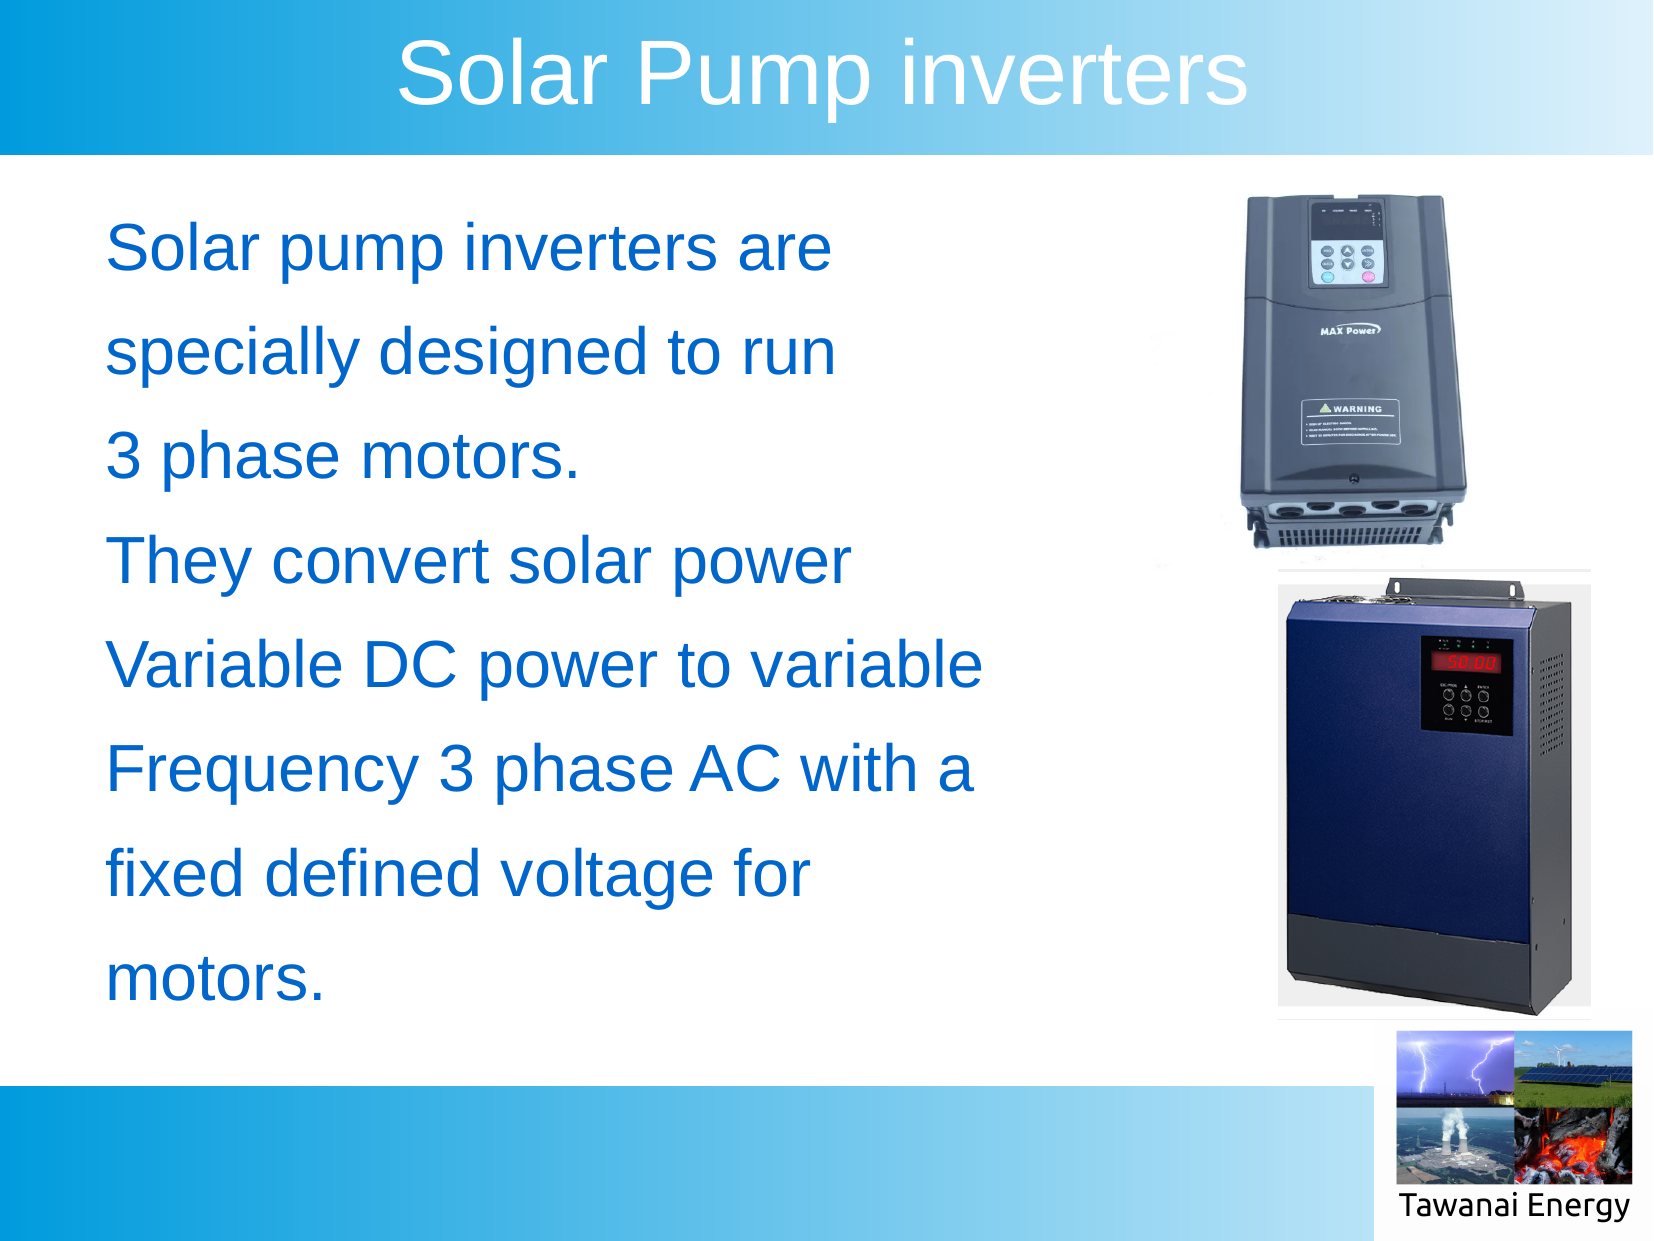

# Solar Pump inverters
Solar pump inverters are
specially designed to run
3 phase motors.
They convert solar power
Variable DC power to variable
Frequency 3 phase AC with a
fixed defined voltage for
motors.